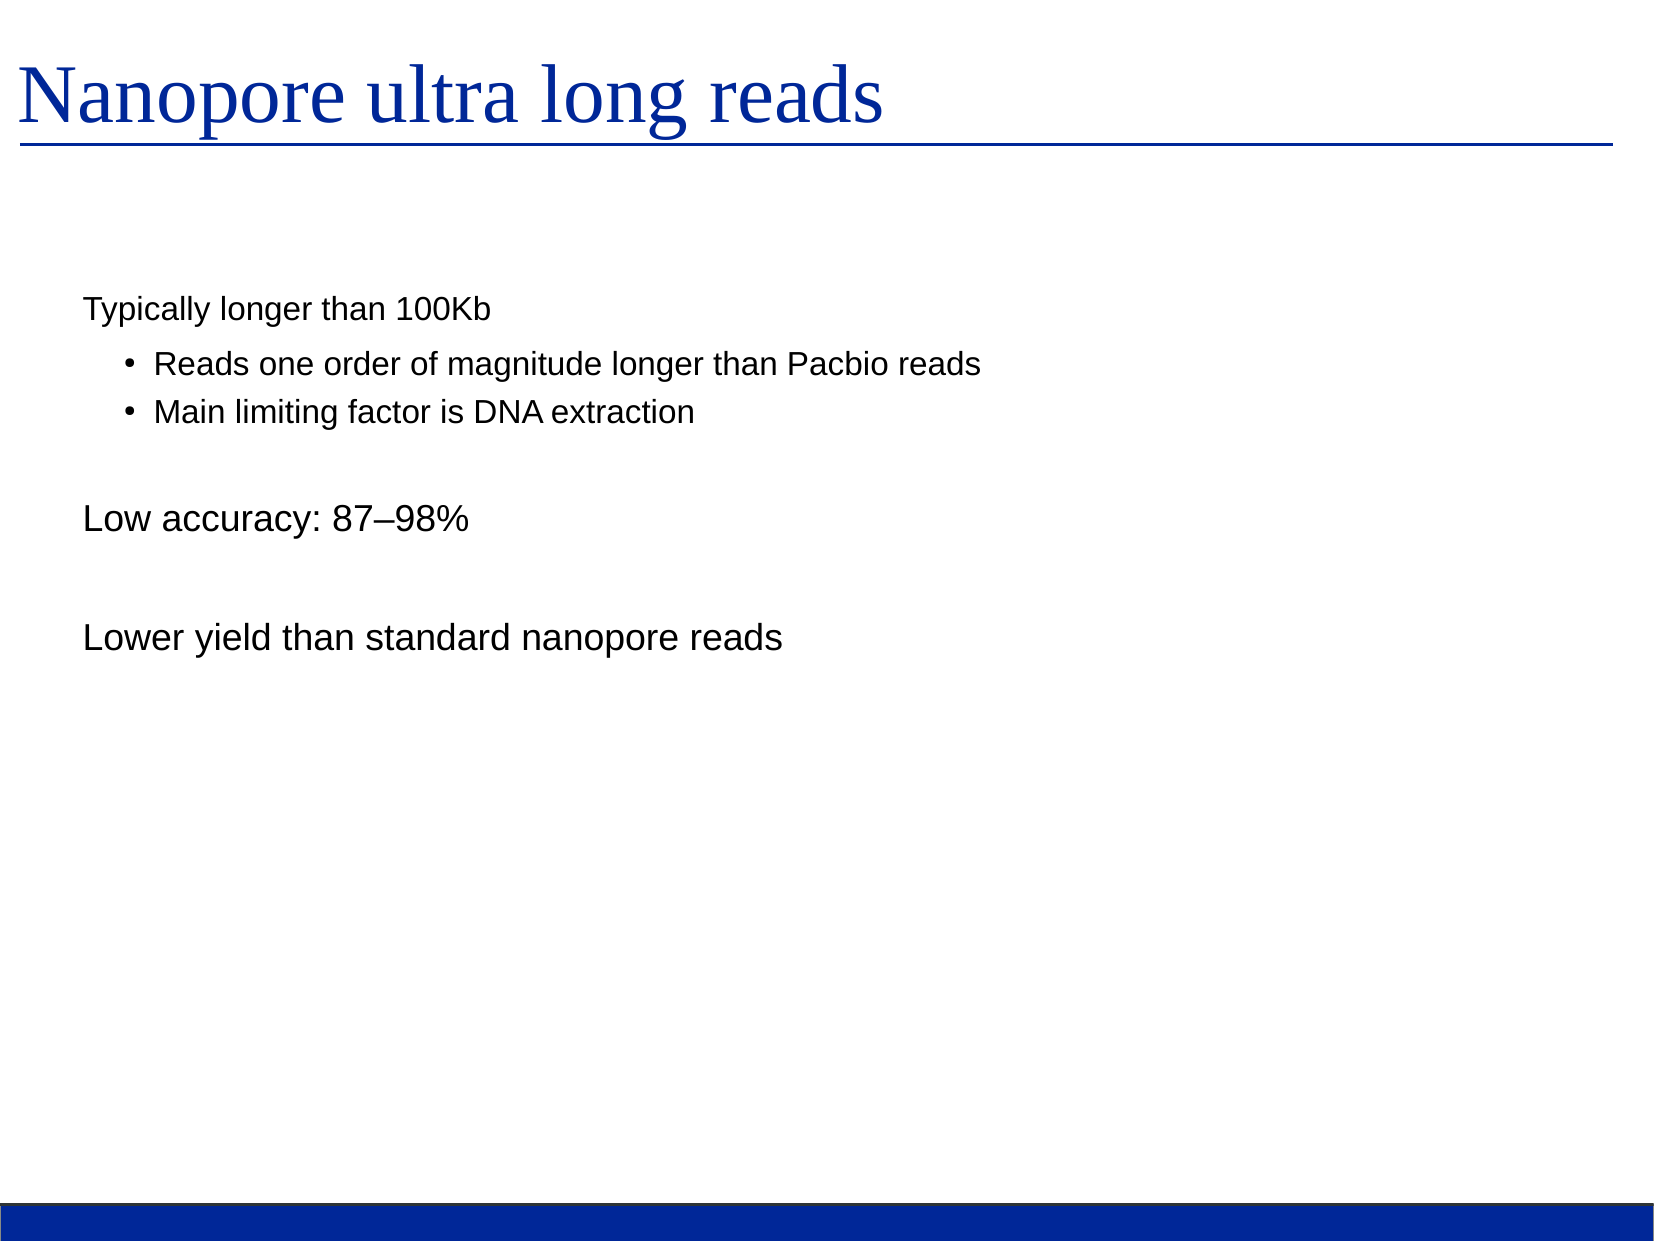

# Nanopore ultra long reads
Typically longer than 100Kb
Reads one order of magnitude longer than Pacbio reads
Main limiting factor is DNA extraction
Low accuracy: 87–98%
Lower yield than standard nanopore reads